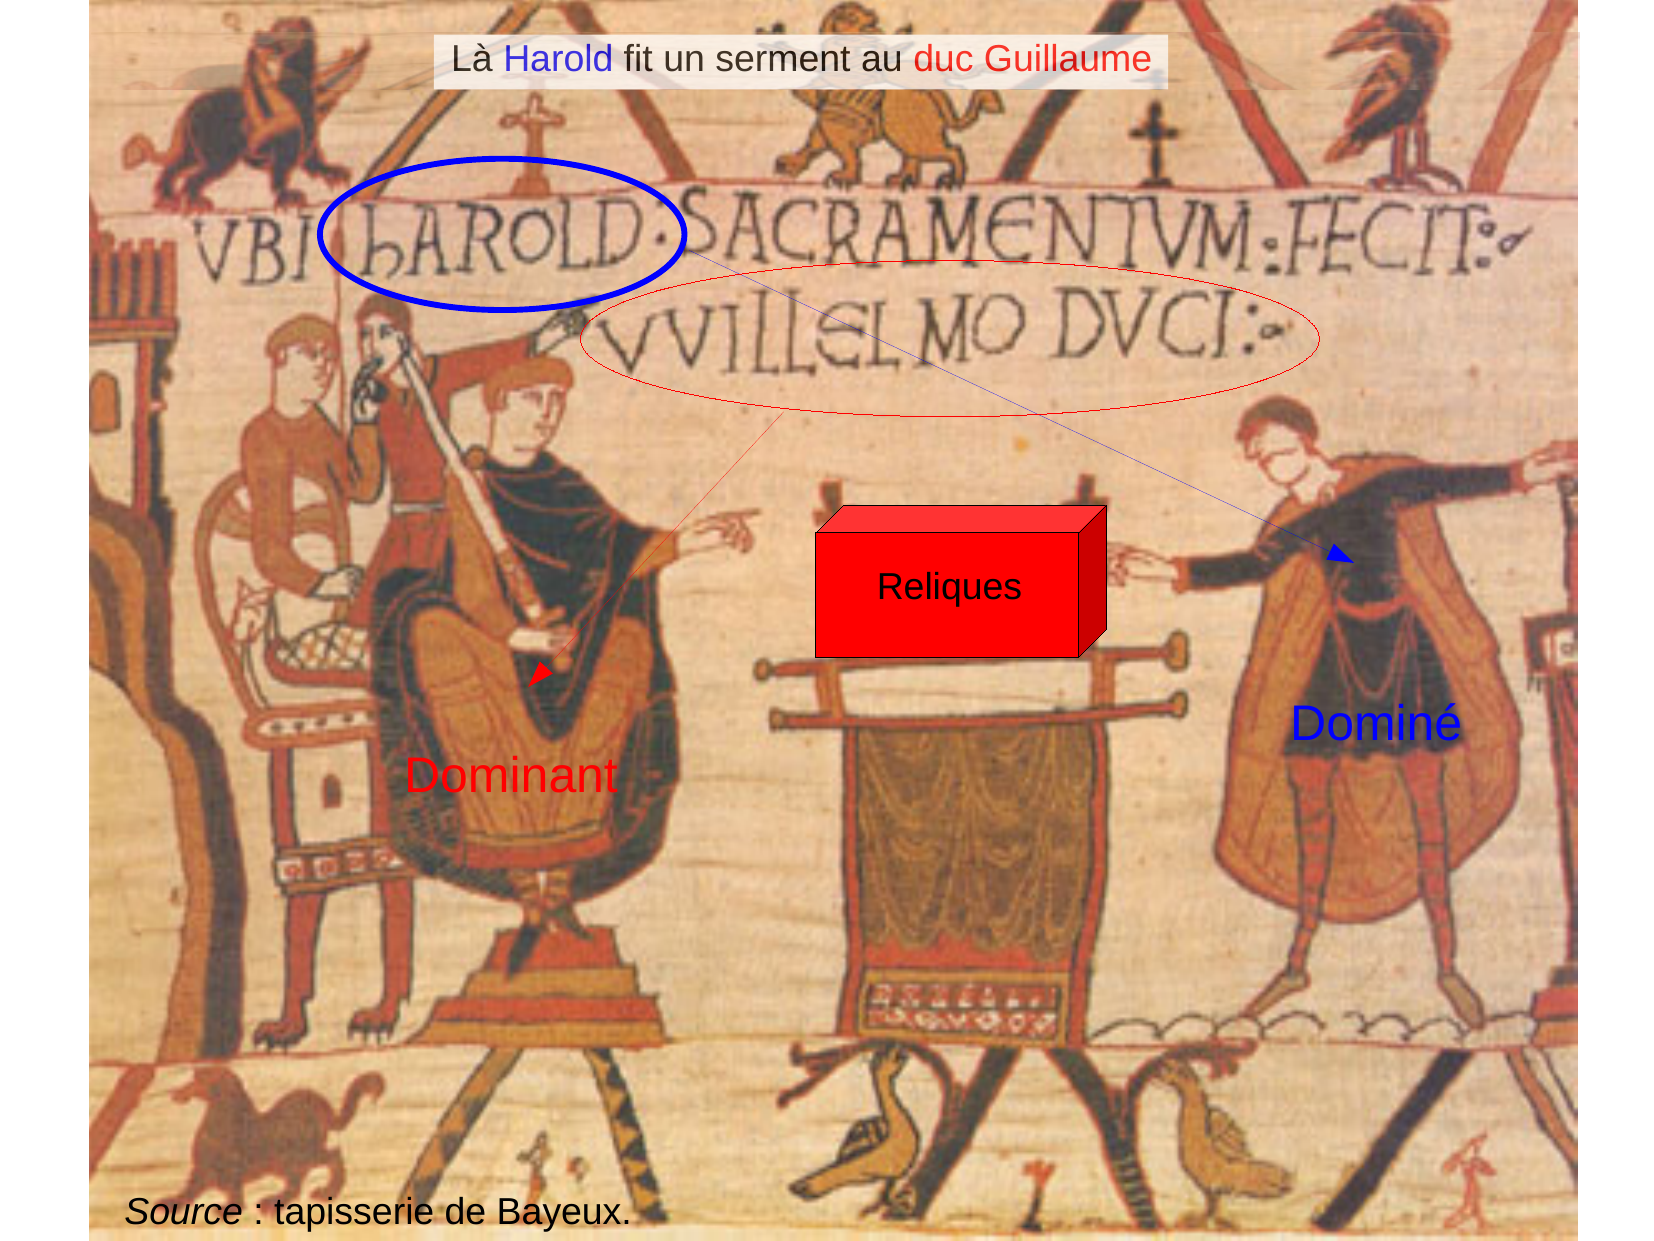

Là Harold fit un serment au duc Guillaume
Reliques
Dominé
Dominant
Source : tapisserie de Bayeux.